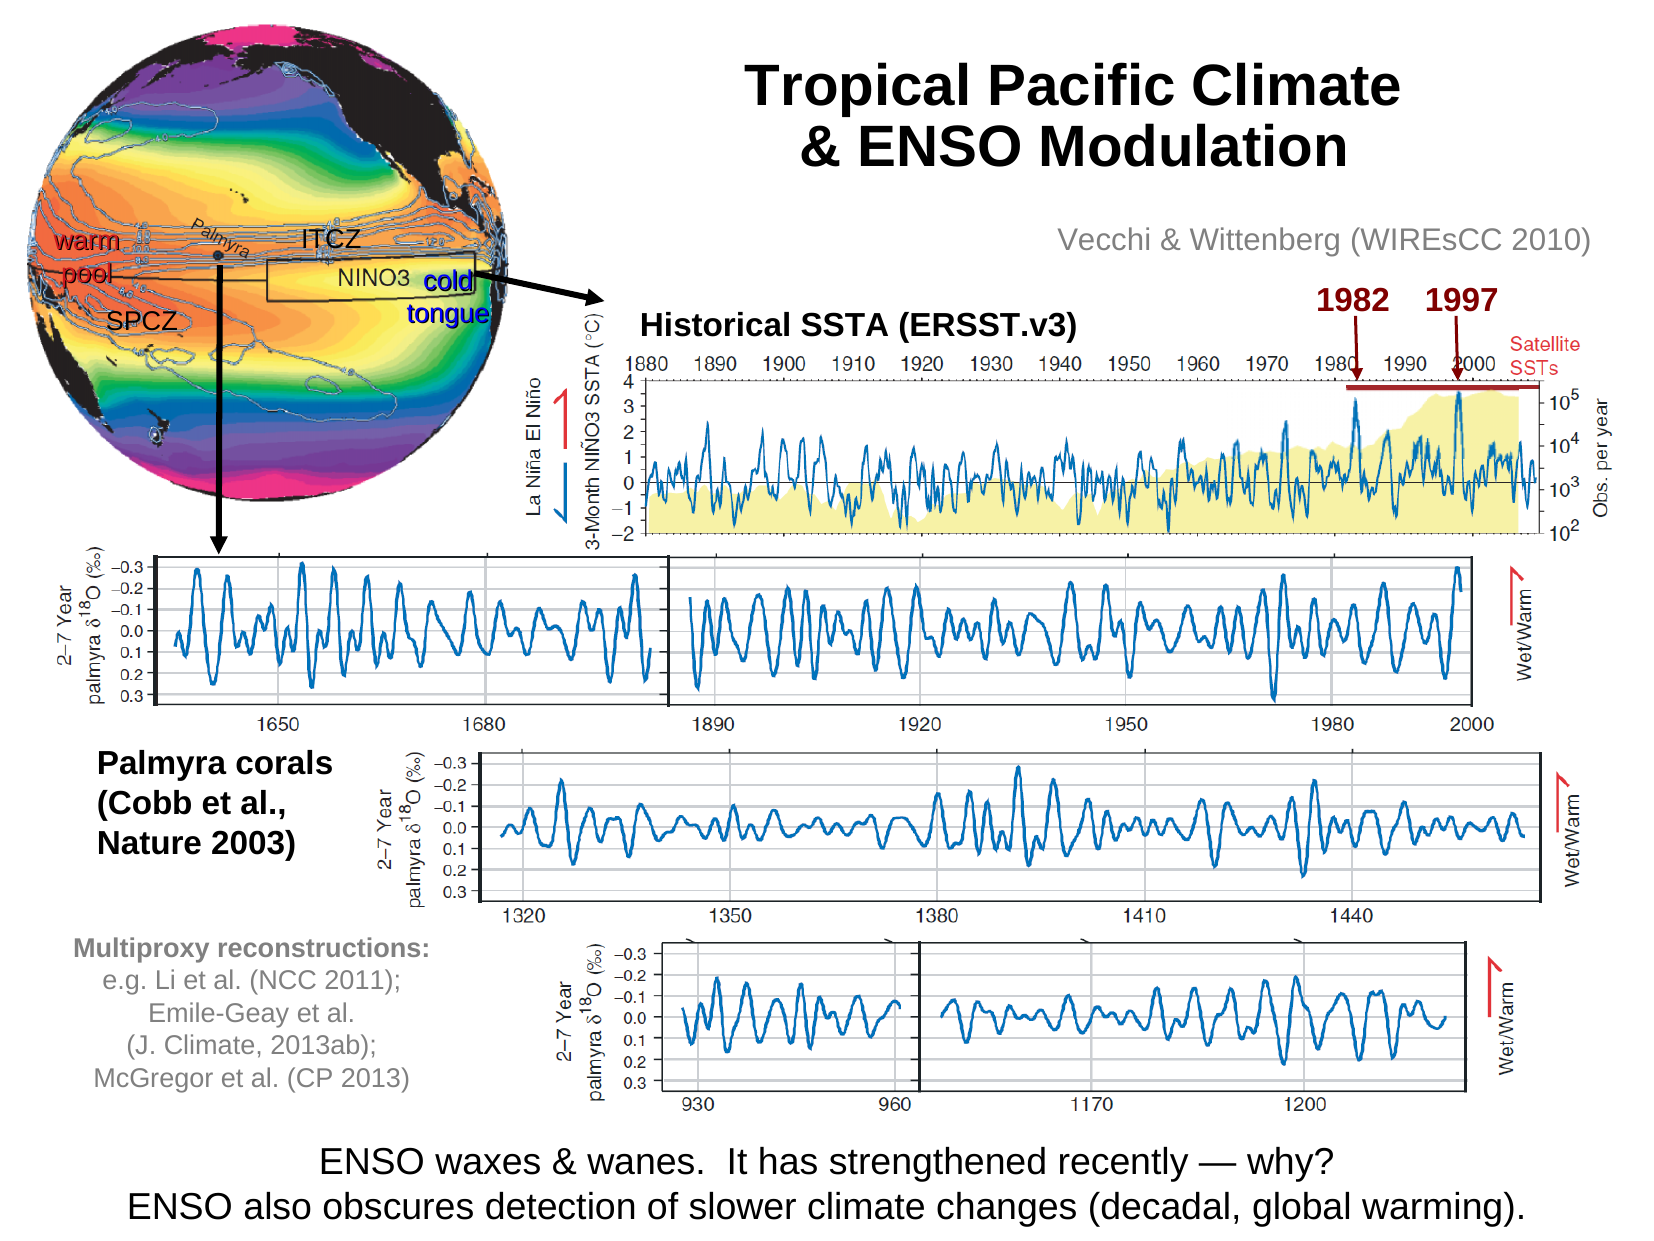

Tropical Pacific Climate
& ENSO Modulation
Vecchi & Wittenberg (WIREsCC 2010)
ITCZ
warm
pool
cold
tongue
1982
1997
Historical SSTA (ERSST.v3)
SPCZ
Palmyra corals
(Cobb et al.,
Nature 2003)
Multiproxy reconstructions:
e.g. Li et al. (NCC 2011);
Emile-Geay et al.
(J. Climate, 2013ab);
McGregor et al. (CP 2013)
ENSO waxes & wanes. It has strengthened recently — why?
ENSO also obscures detection of slower climate changes (decadal, global warming).